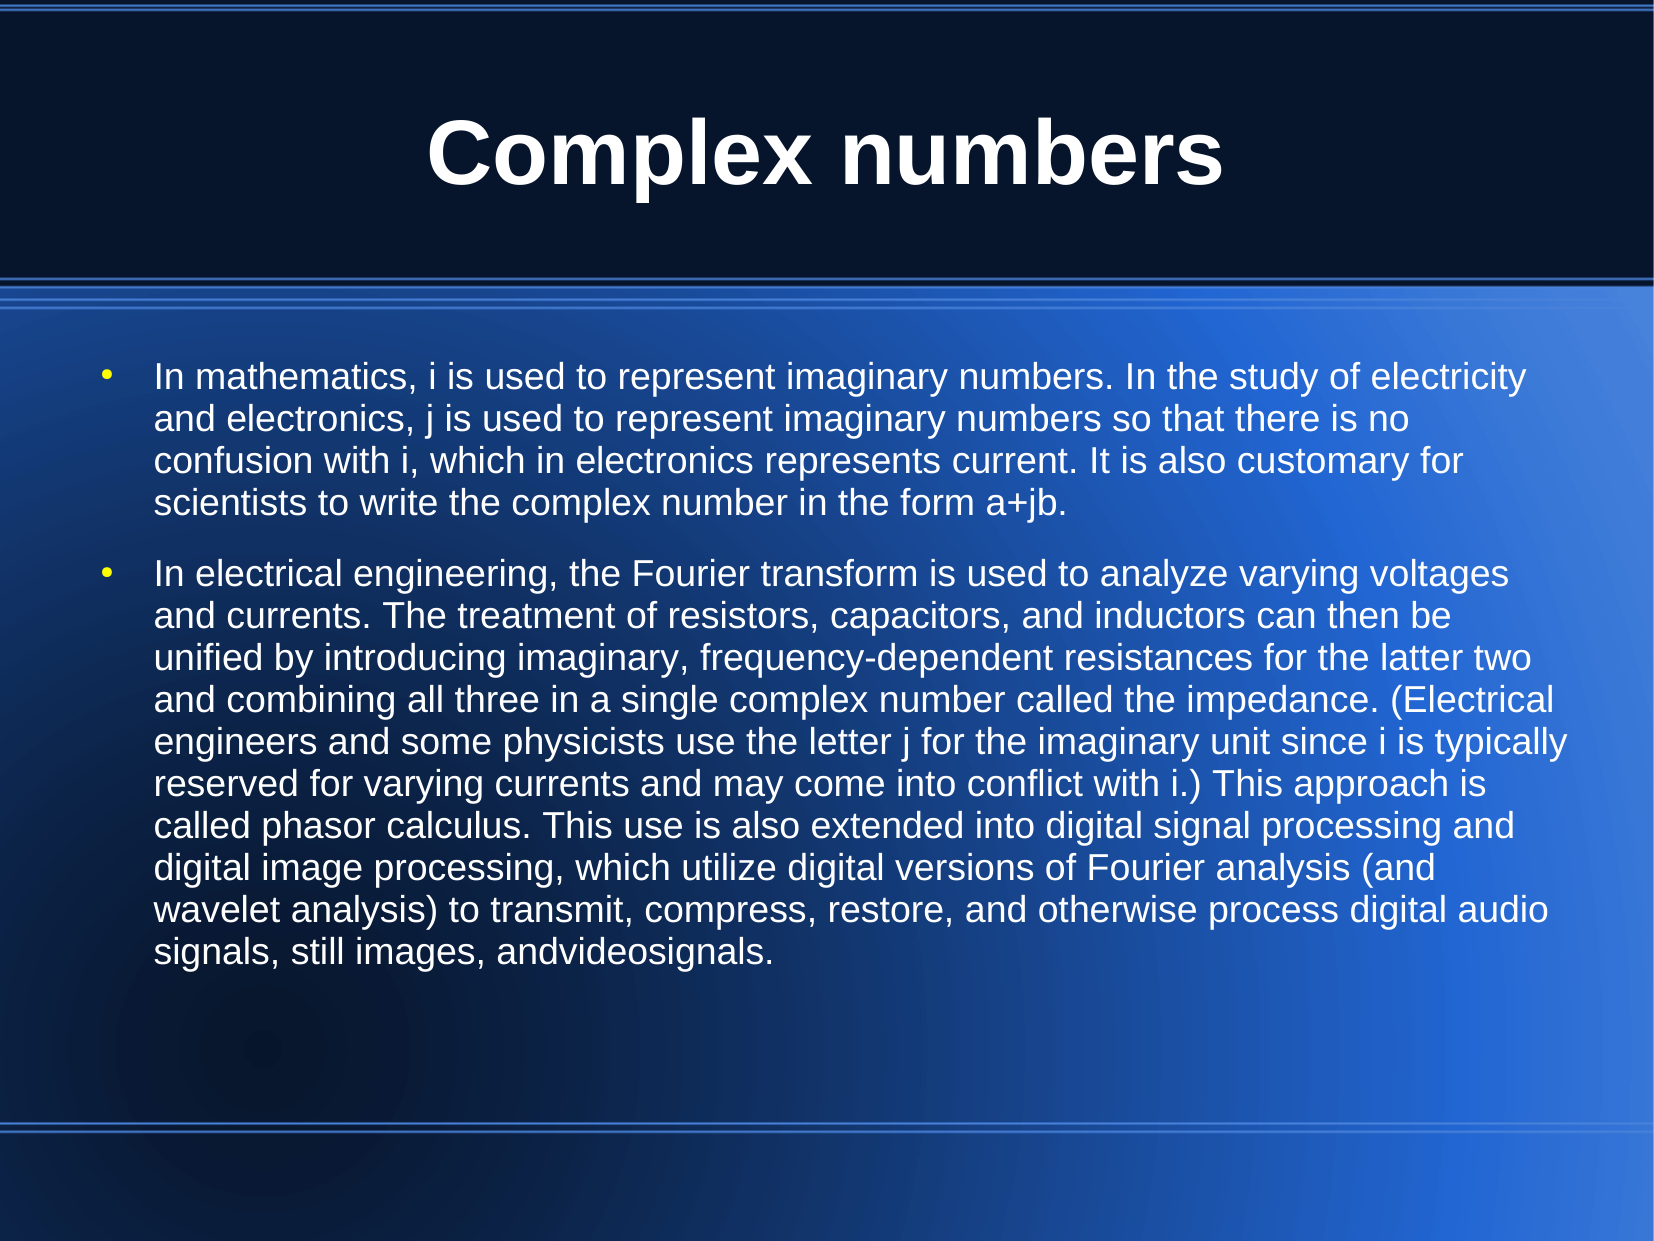

# Complex numbers
In mathematics, i is used to represent imaginary numbers. In the study of electricity and electronics, j is used to represent imaginary numbers so that there is no confusion with i, which in electronics represents current. It is also customary for scientists to write the complex number in the form a+jb.
In electrical engineering, the Fourier transform is used to analyze varying voltages and currents. The treatment of resistors, capacitors, and inductors can then be unified by introducing imaginary, frequency-dependent resistances for the latter two and combining all three in a single complex number called the impedance. (Electrical engineers and some physicists use the letter j for the imaginary unit since i is typically reserved for varying currents and may come into conflict with i.) This approach is called phasor calculus. This use is also extended into digital signal processing and digital image processing, which utilize digital versions of Fourier analysis (and wavelet analysis) to transmit, compress, restore, and otherwise process digital audio signals, still images, andvideosignals.